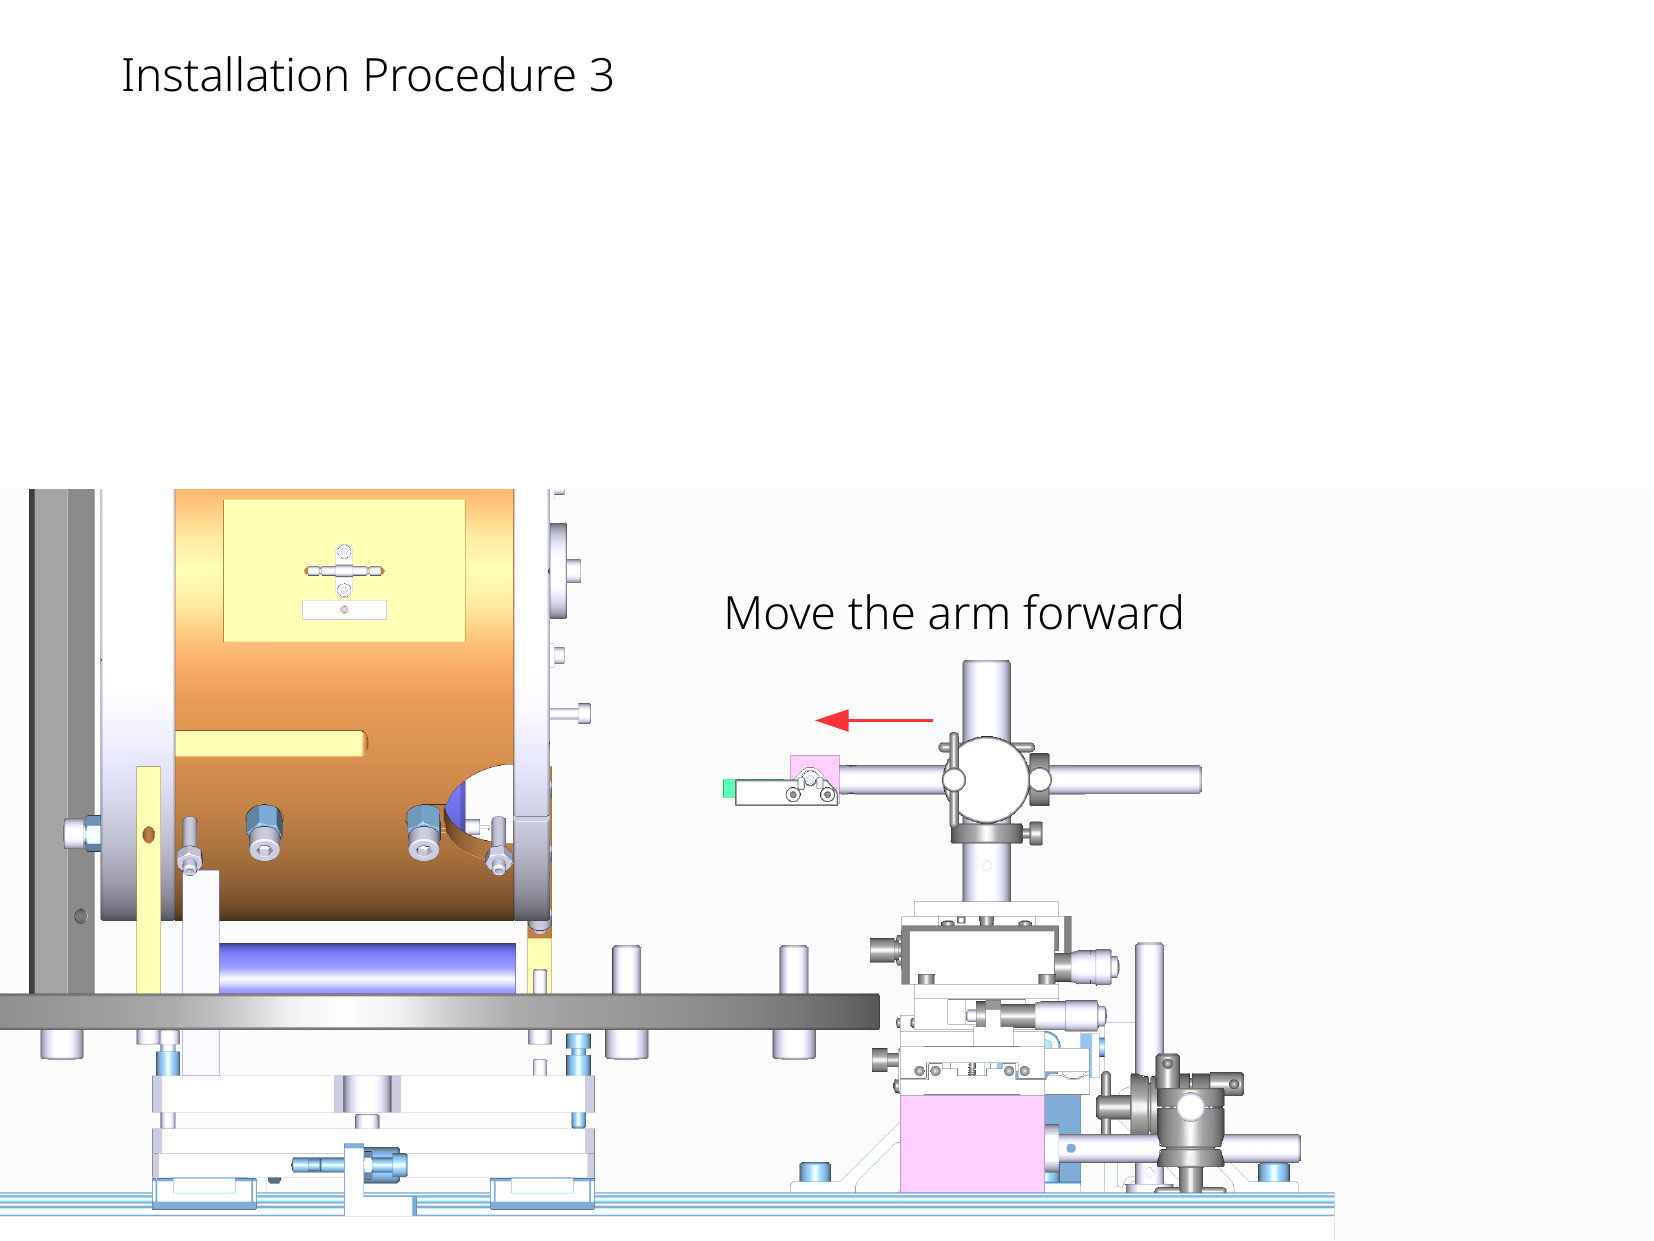

Installation Procedure 3
Move the arm forward